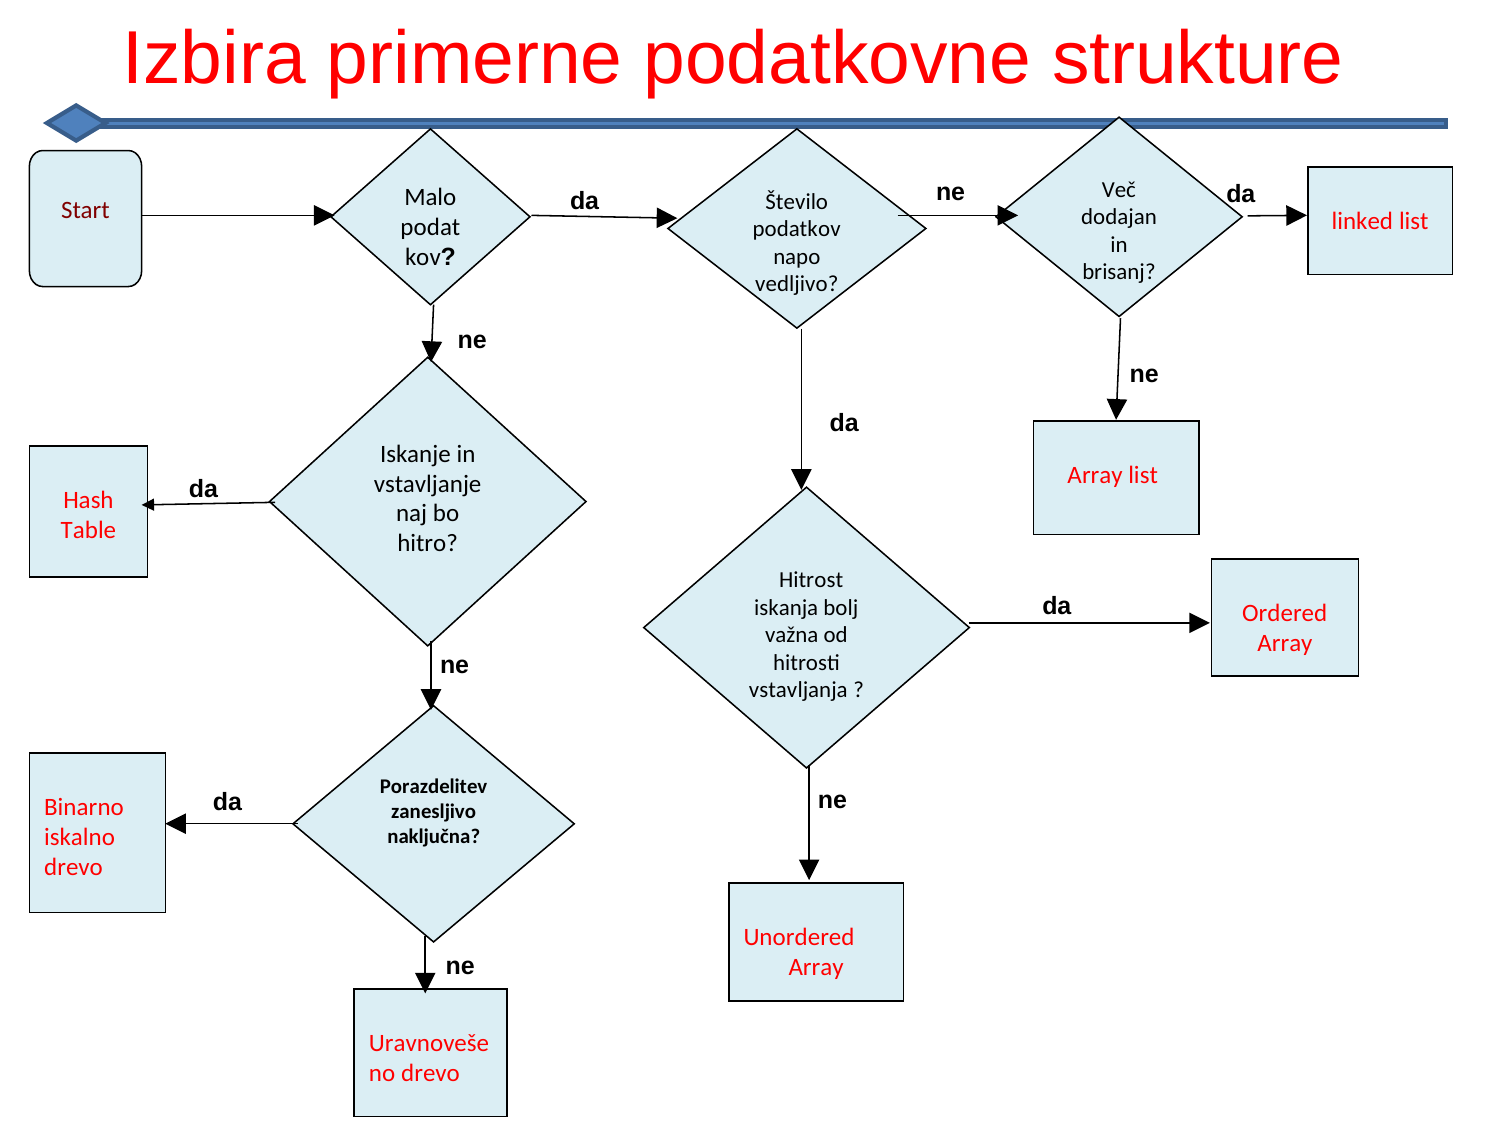

# Izbira primerne podatkovne strukture
Več dodajan in brisanj?
Malo podatkov?
Število podatkov napo vedljivo?
Start
linked list
ne
da
da
ne
ne
Iskanje in vstavljanje naj bo hitro?
da
Array list
Hash Table
da
 Hitrost iskanja bolj važna od hitrosti vstavljanja ?
da
Ordered
Array
ne
Porazdelitev zanesljivo naključna?
Binarno iskalno drevo
ne
da
Unordered
Array
ne
Uravnovešeno drevo